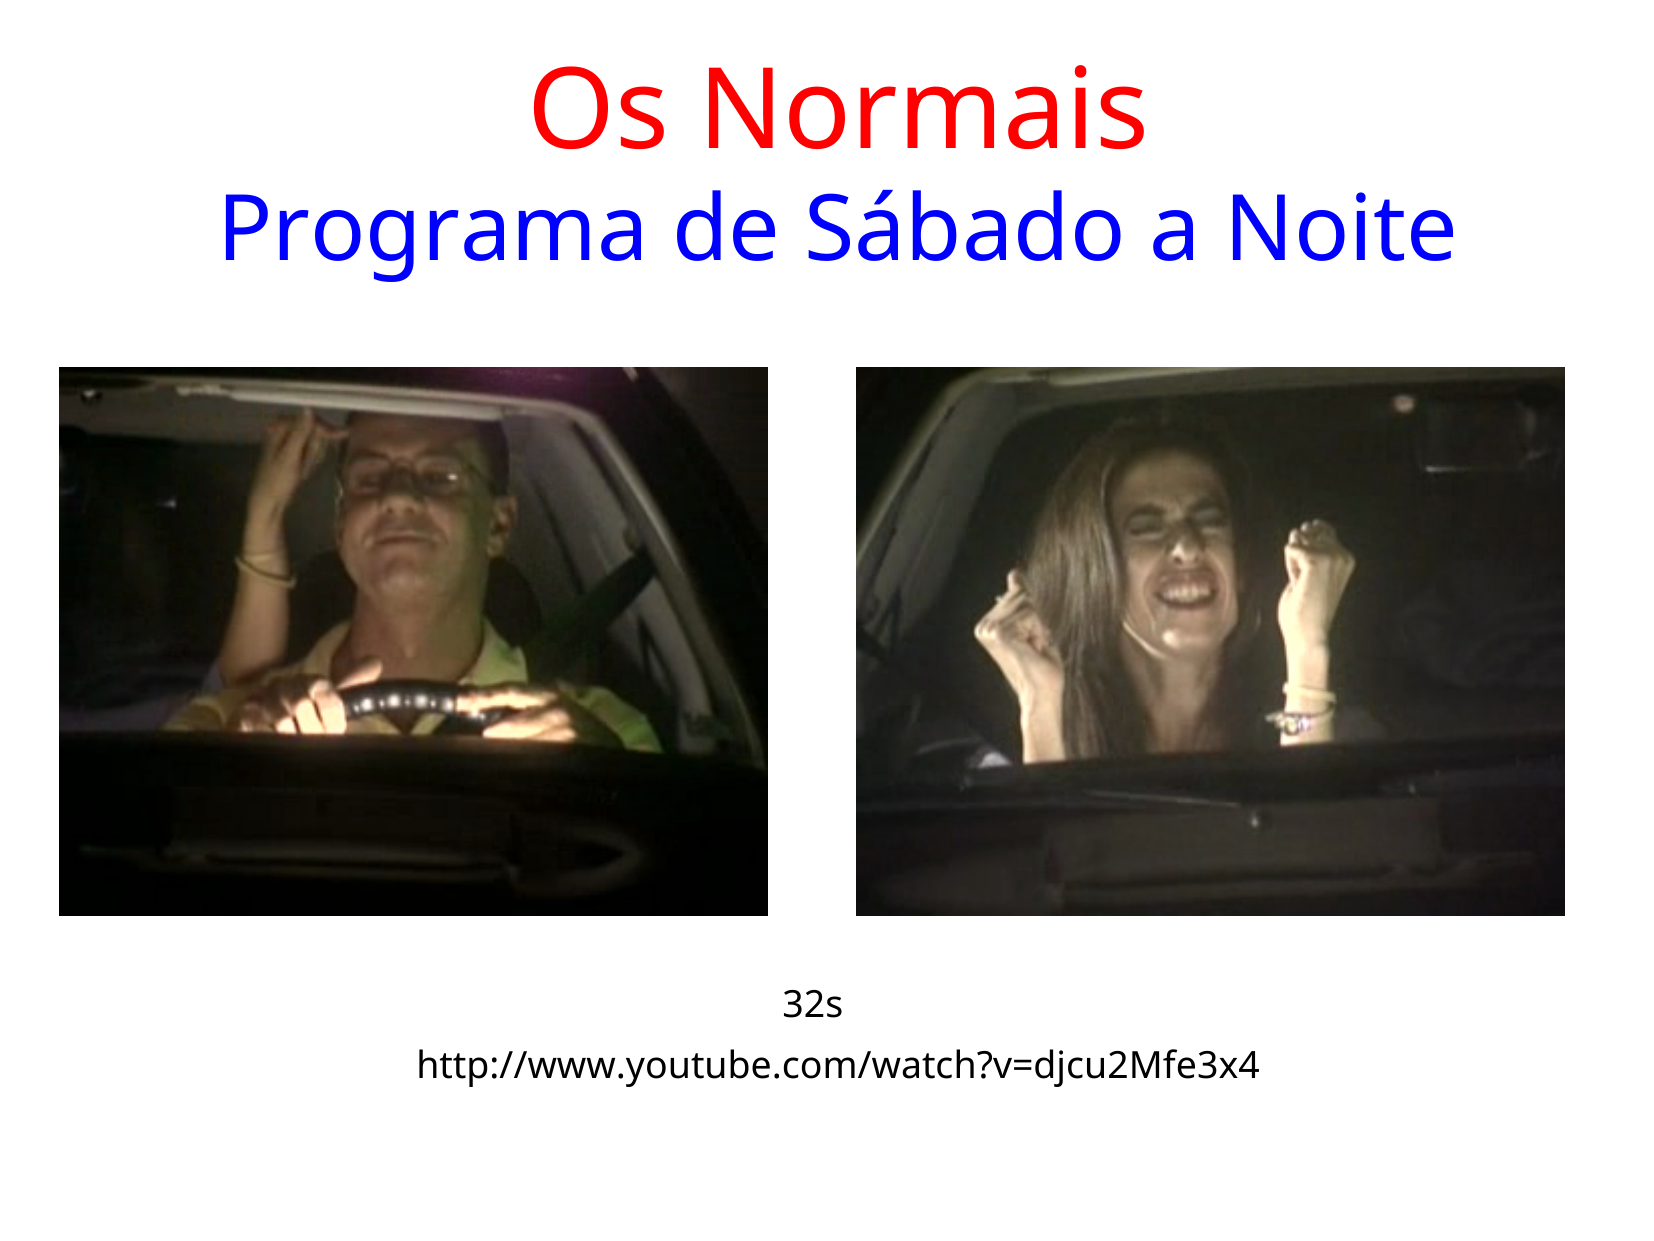

# Os Normais Programa de Sábado a Noite
32s
http://www.youtube.com/watch?v=djcu2Mfe3x4